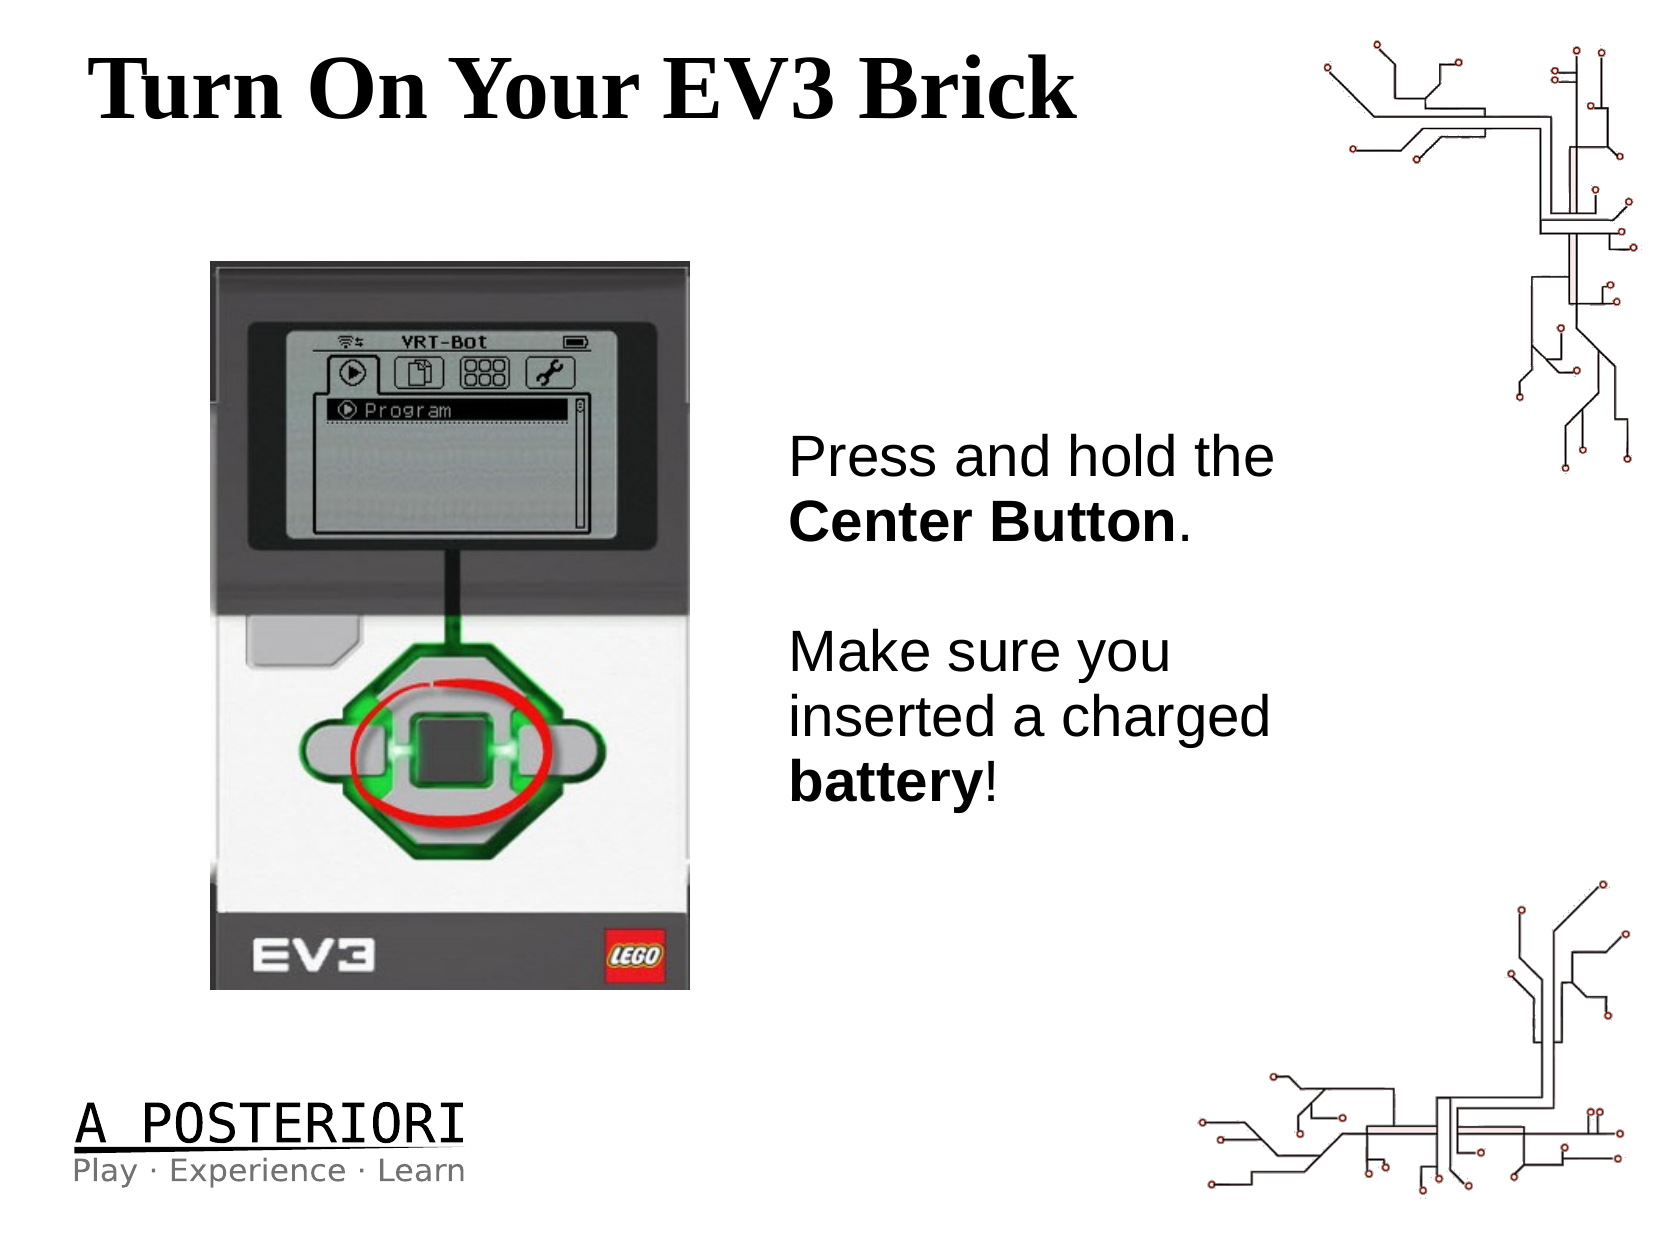

# Turn On Your EV3 Brick
Press and hold the Center Button.
Make sure you inserted a charged battery!